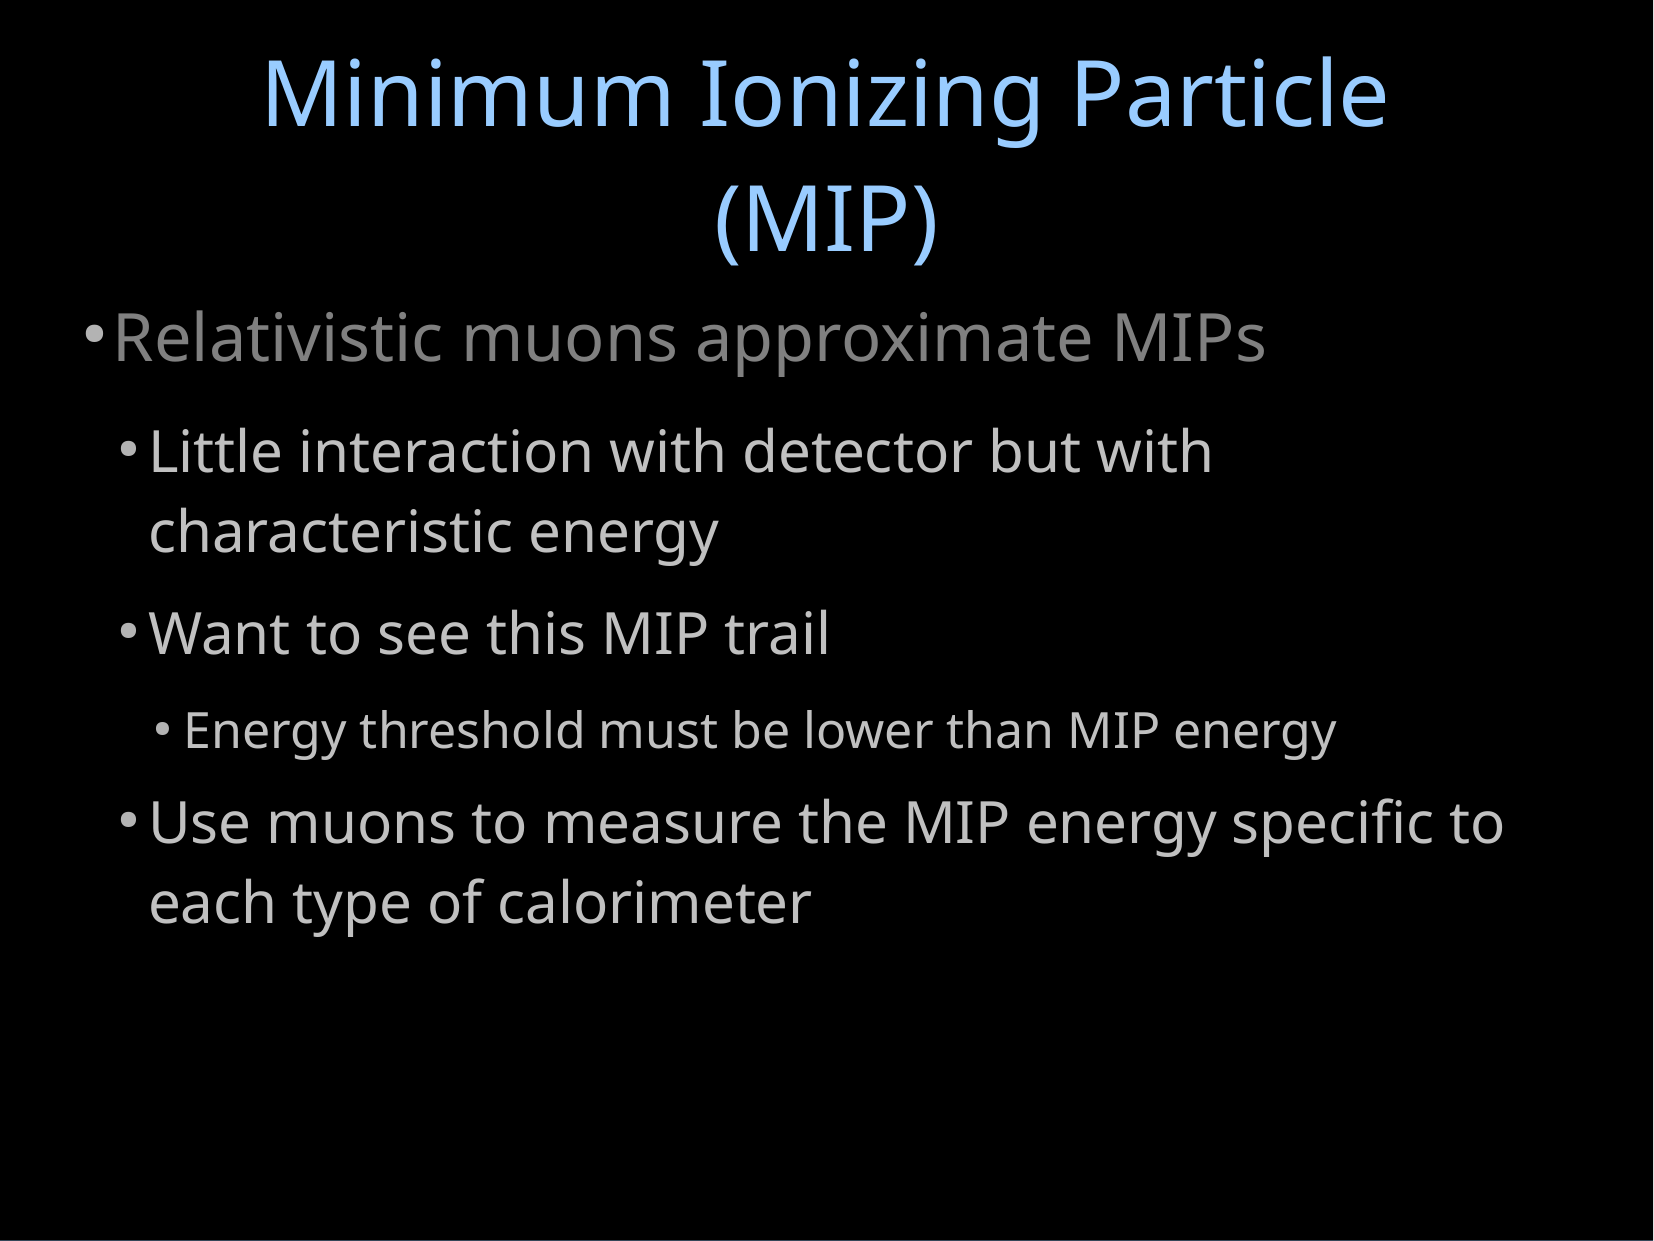

# Minimum Ionizing Particle (MIP)
Relativistic muons approximate MIPs
Little interaction with detector but with characteristic energy
Want to see this MIP trail
Energy threshold must be lower than MIP energy
Use muons to measure the MIP energy specific to each type of calorimeter